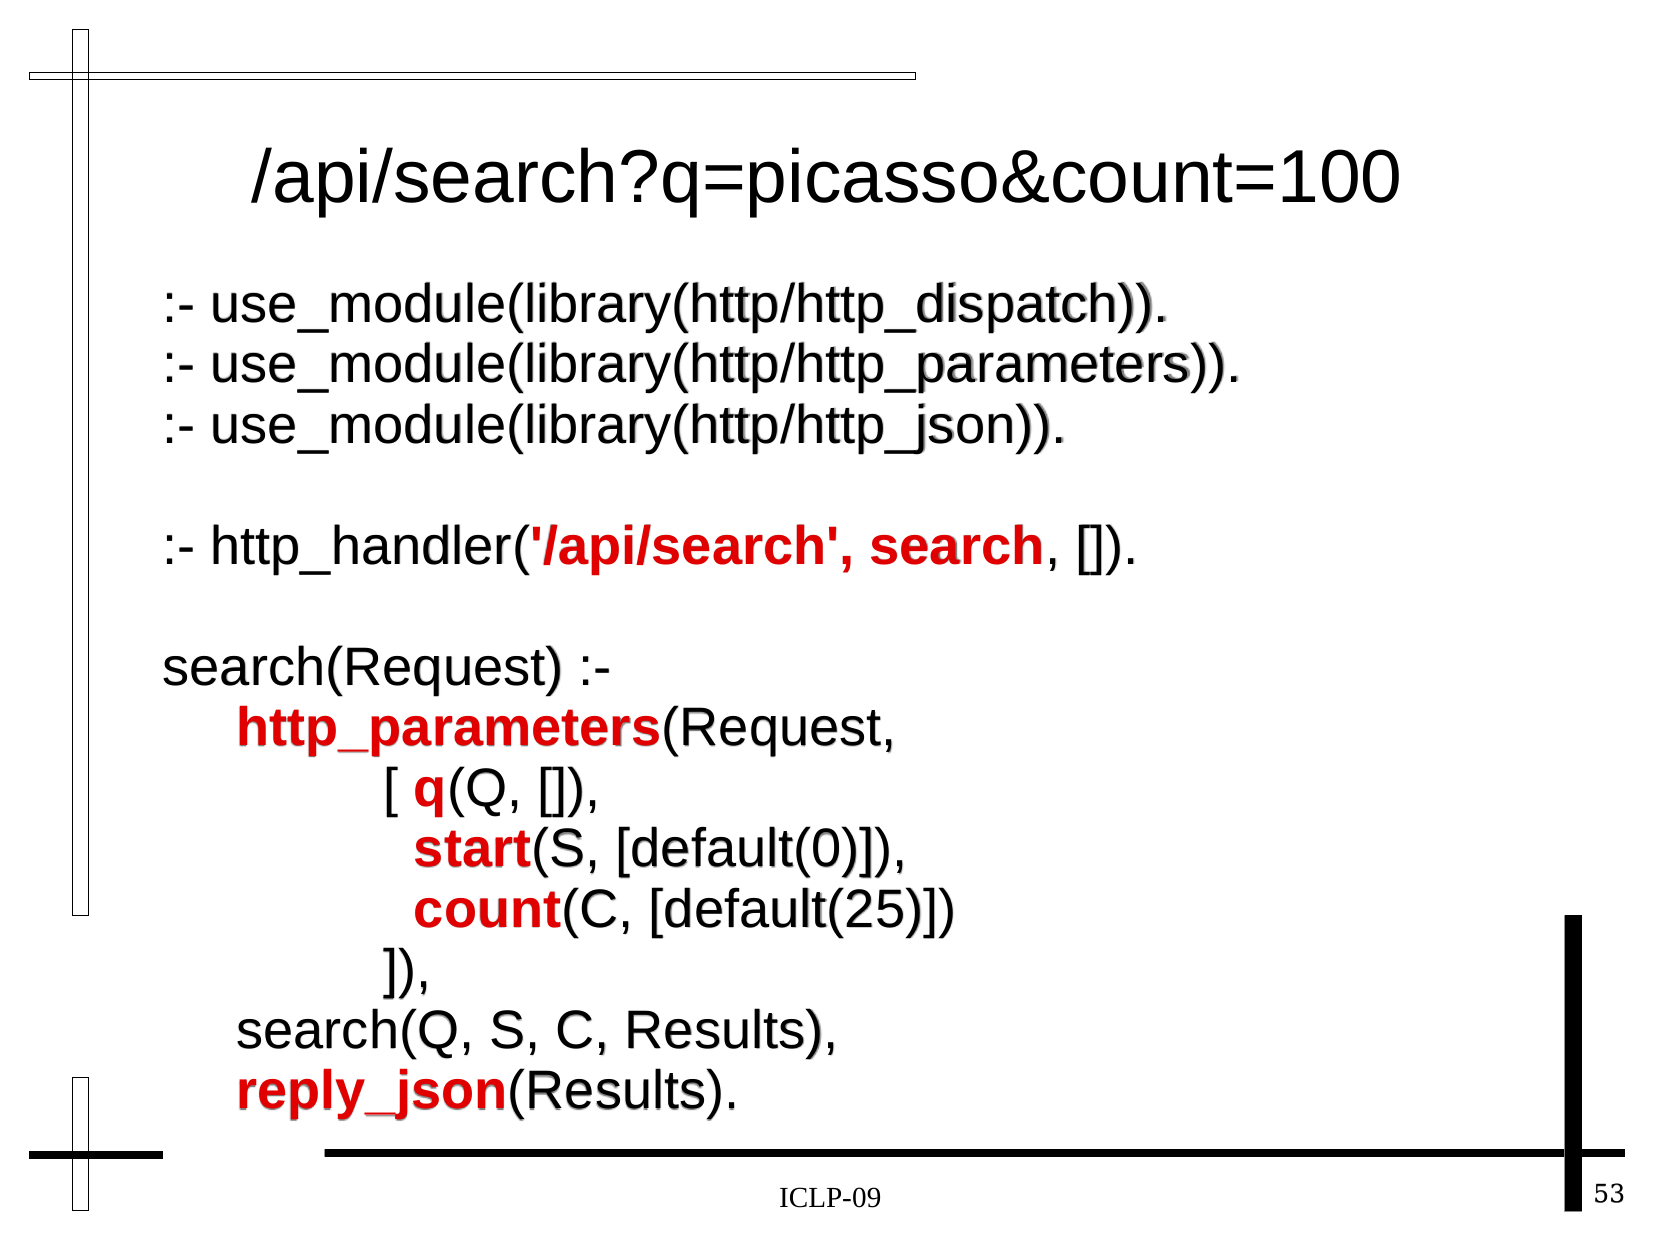

# /api/search?q=picasso&count=100
:- use_module(library(http/http_dispatch)).
:- use_module(library(http/http_parameters)).
:- use_module(library(http/http_json)).
:- http_handler('/api/search', search, []).
search(Request) :-
	http_parameters(Request,
			[ q(Q, []),
			 start(S, [default(0)]),
			 count(C, [default(25)])
			]),
	search(Q, S, C, Results),
	reply_json(Results).